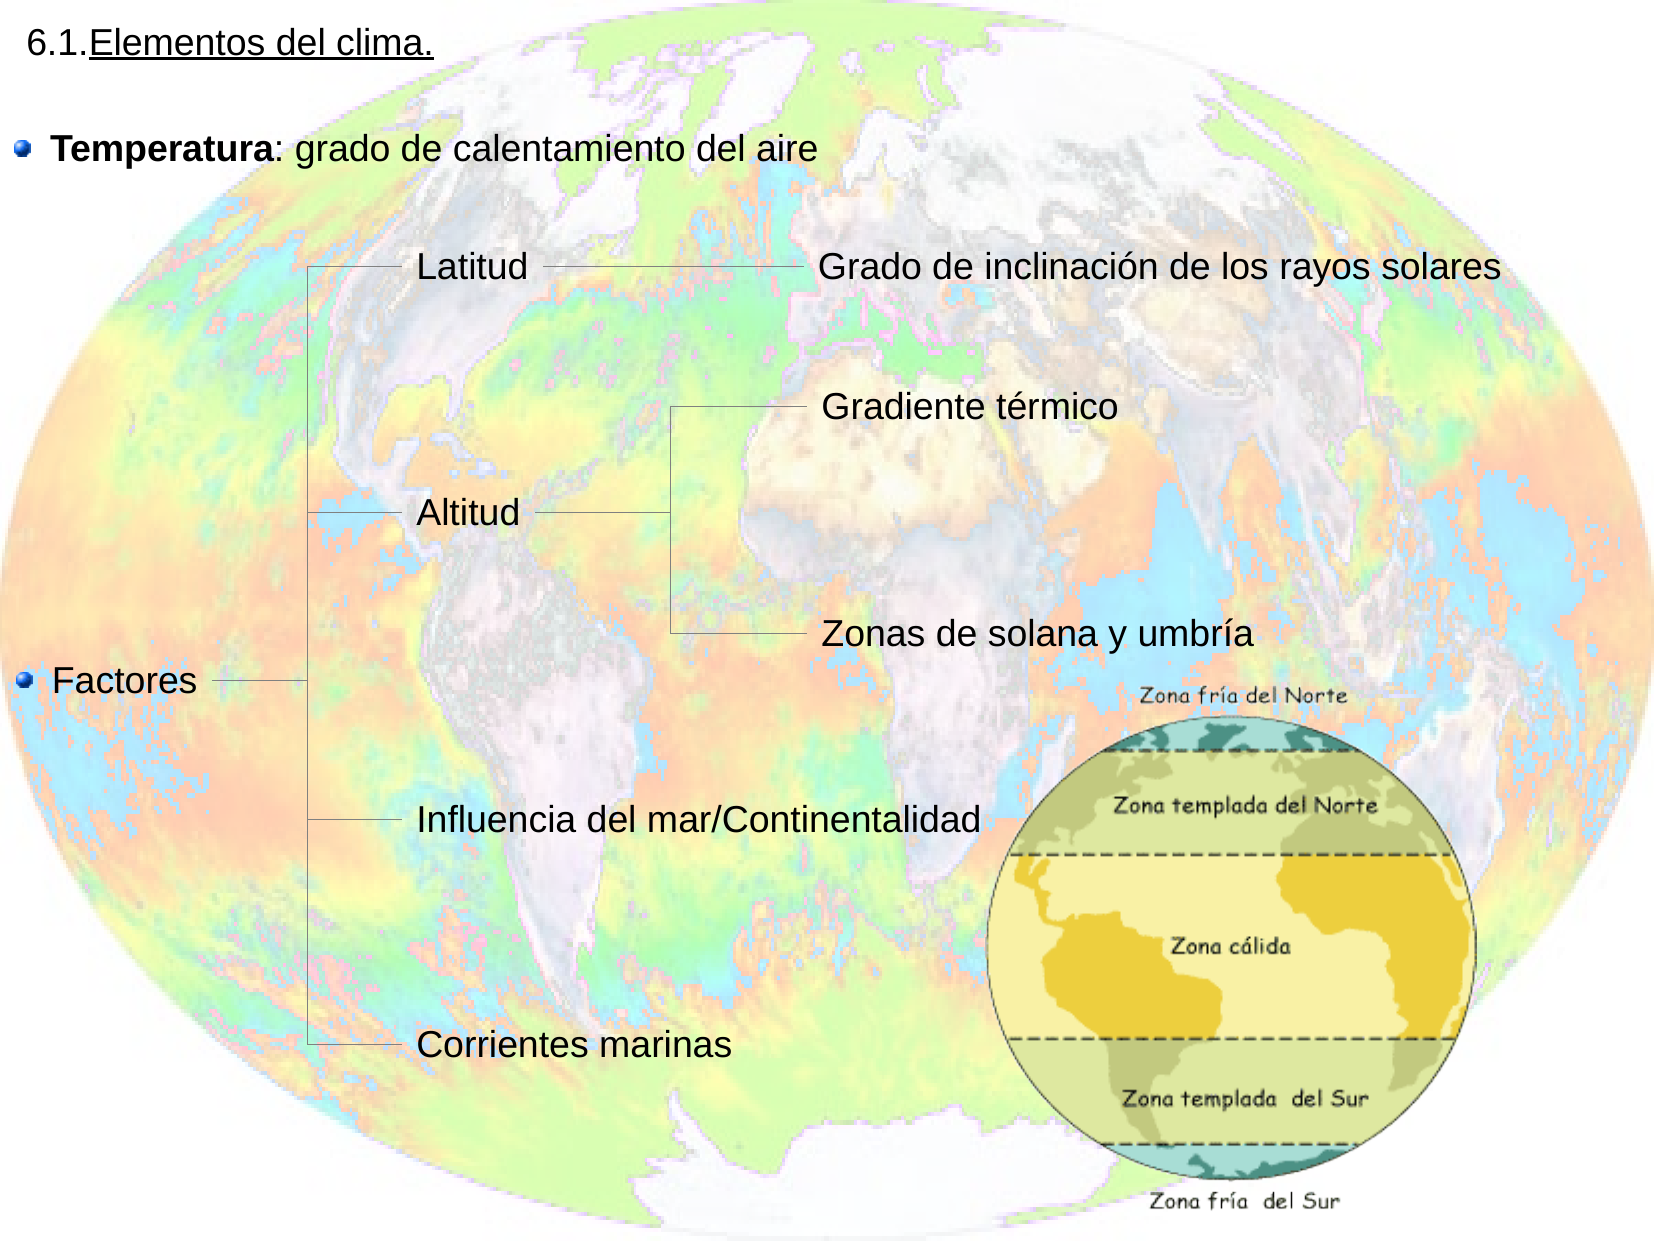

6.1.Elementos del clima.
Temperatura: grado de calentamiento del aire
Latitud
Grado de inclinación de los rayos solares
Gradiente térmico
Altitud
Zonas de solana y umbría
Factores
Influencia del mar/Continentalidad
Corrientes marinas